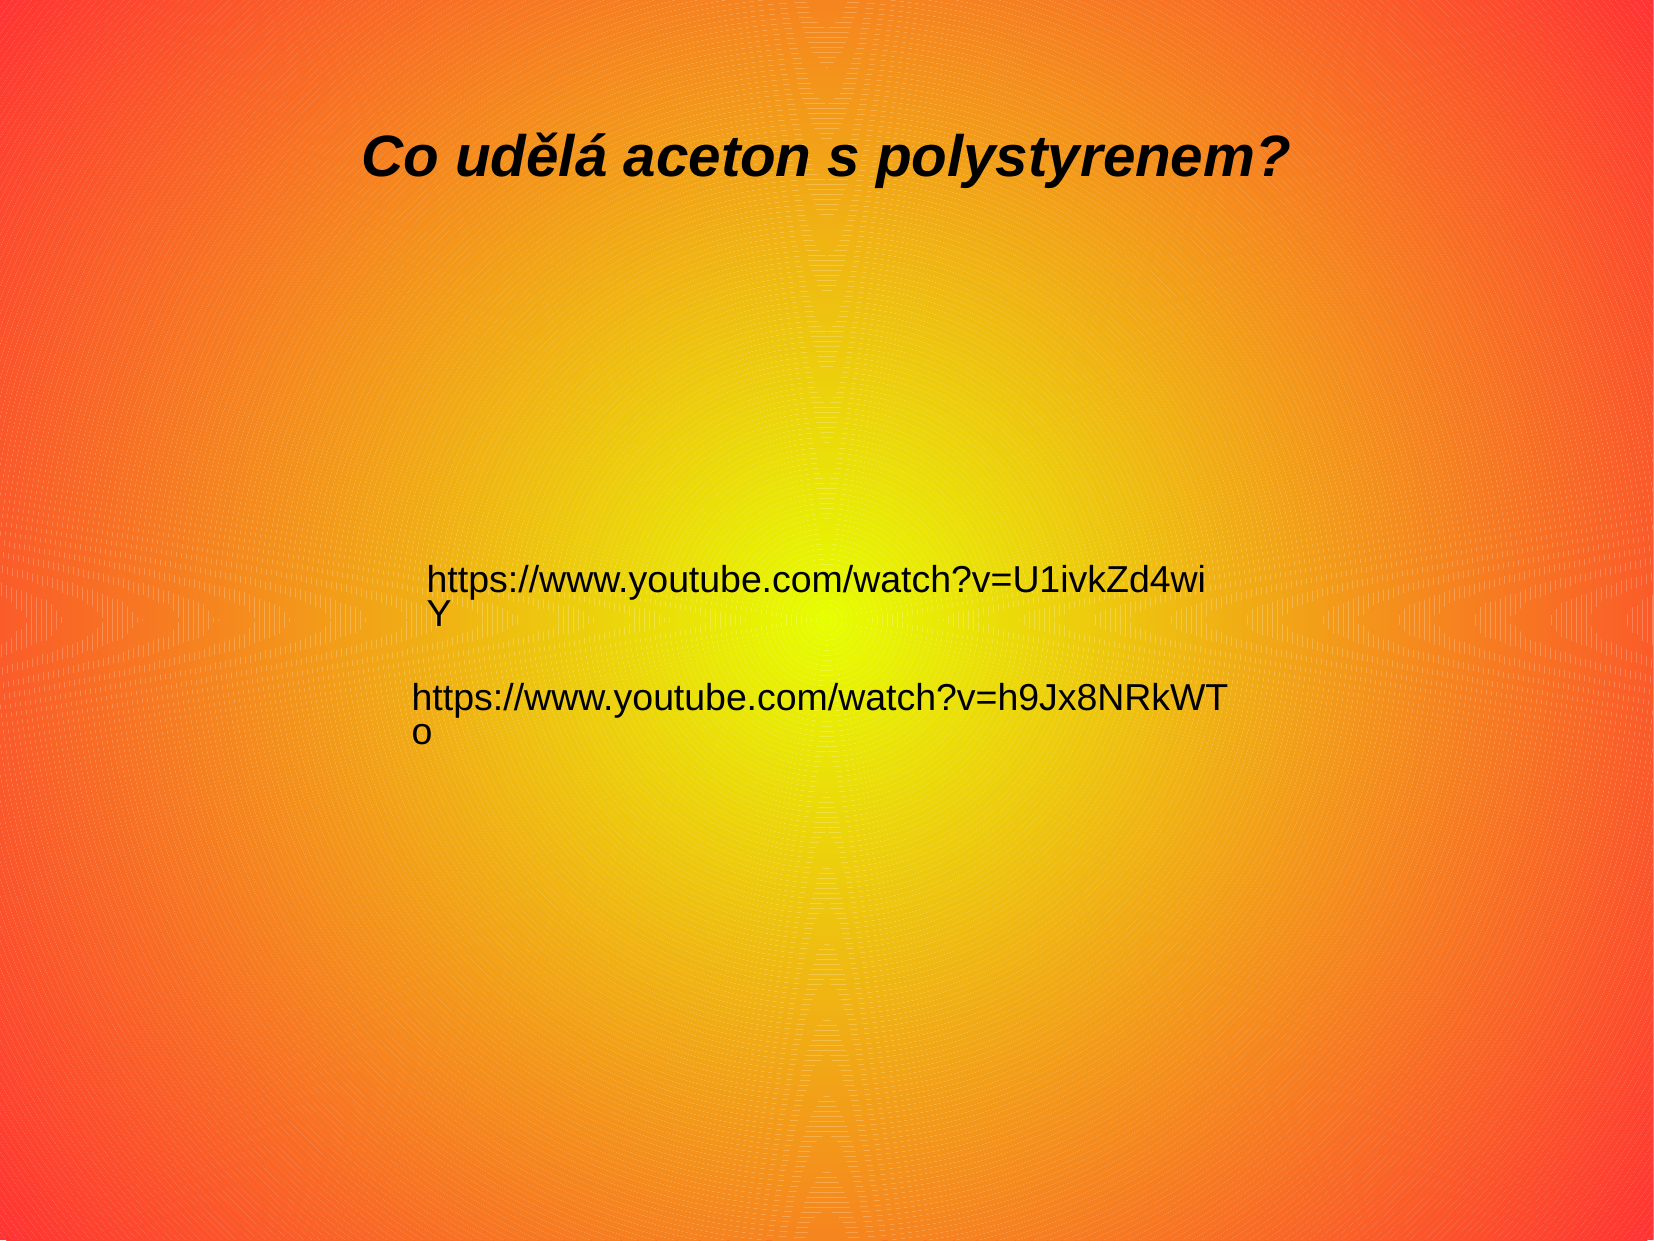

# Co udělá aceton s polystyrenem?
https://www.youtube.com/watch?v=U1ivkZd4wiY
https://www.youtube.com/watch?v=h9Jx8NRkWTo